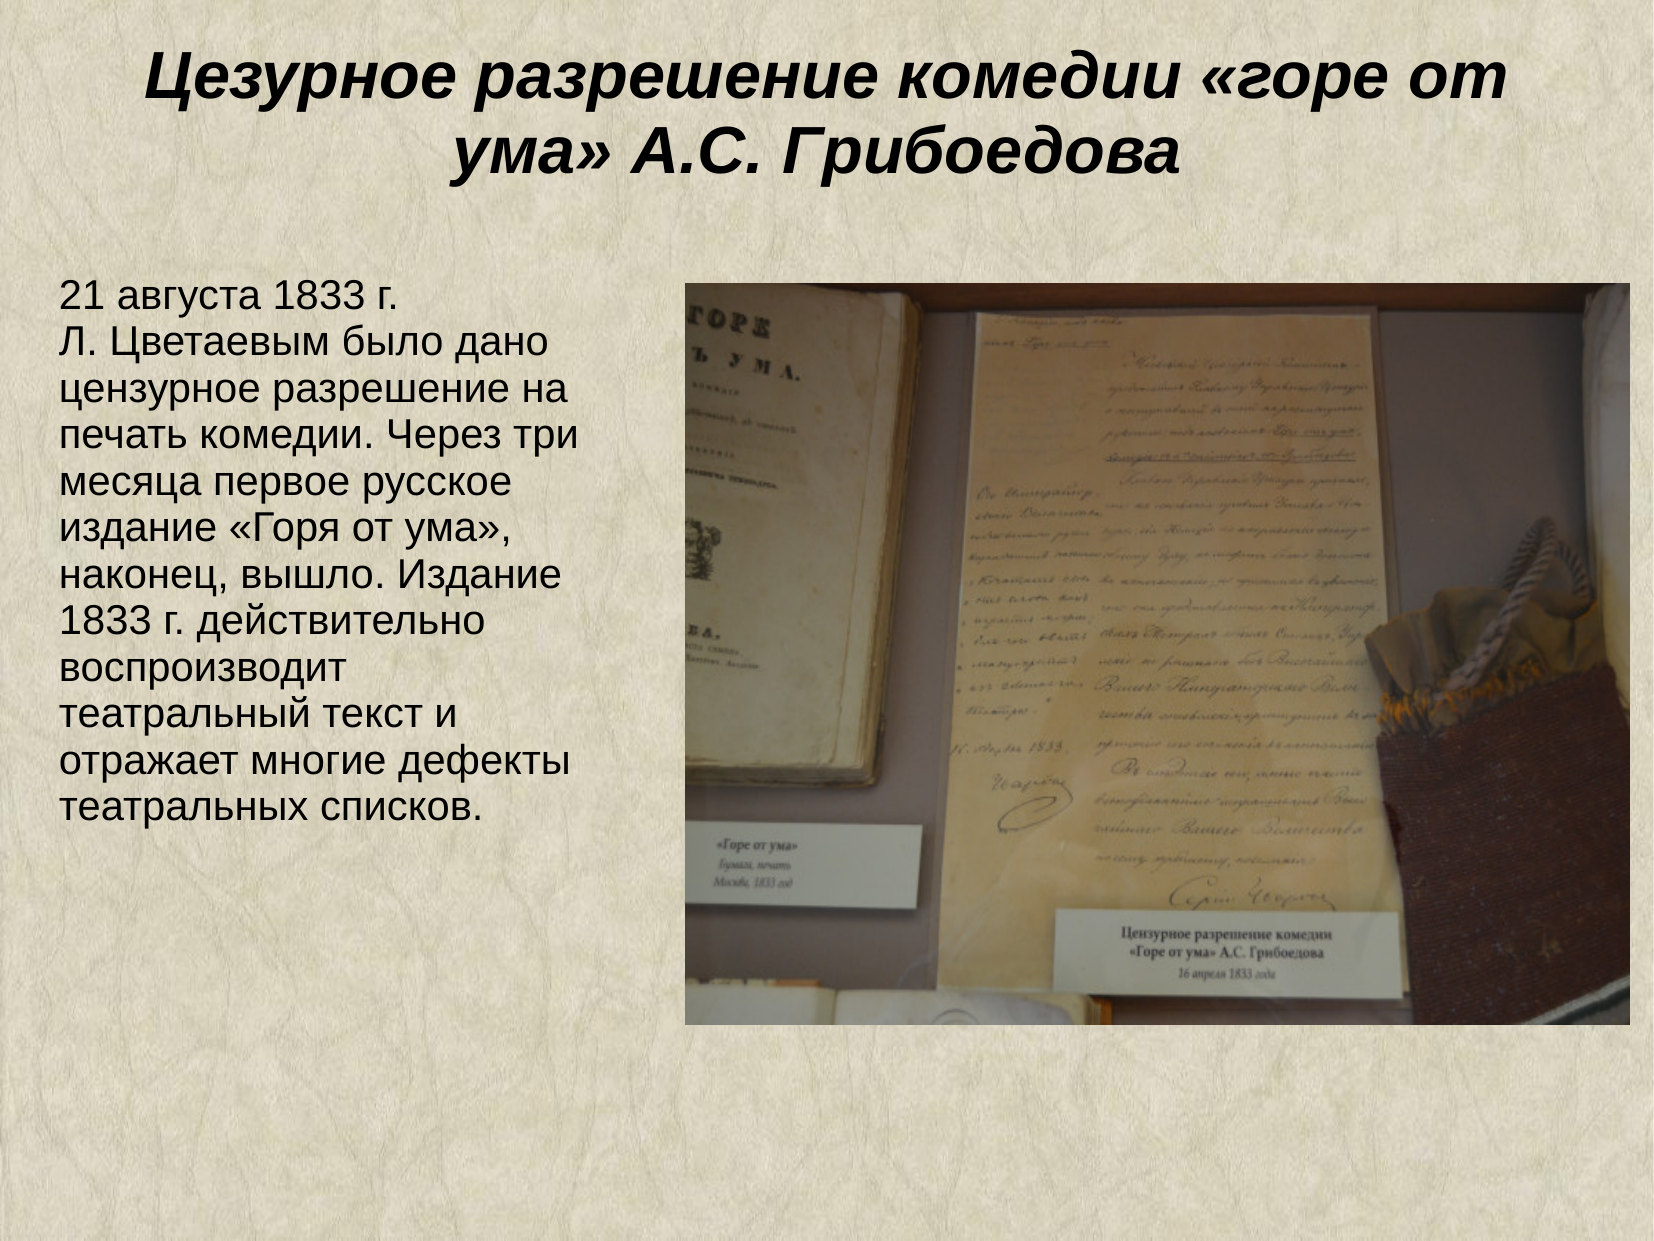

# Цезурное разрешение комедии «горе от ума» А.С. Грибоедова
21 августа 1833 г. Л. Цветаевым было дано цензурное разрешение на печать комедии. Через три месяца первое русское издание «Горя от ума», наконец, вышло. Издание 1833 г. действительно воспроизводит театральный текст и отражает многие дефекты театральных списков.